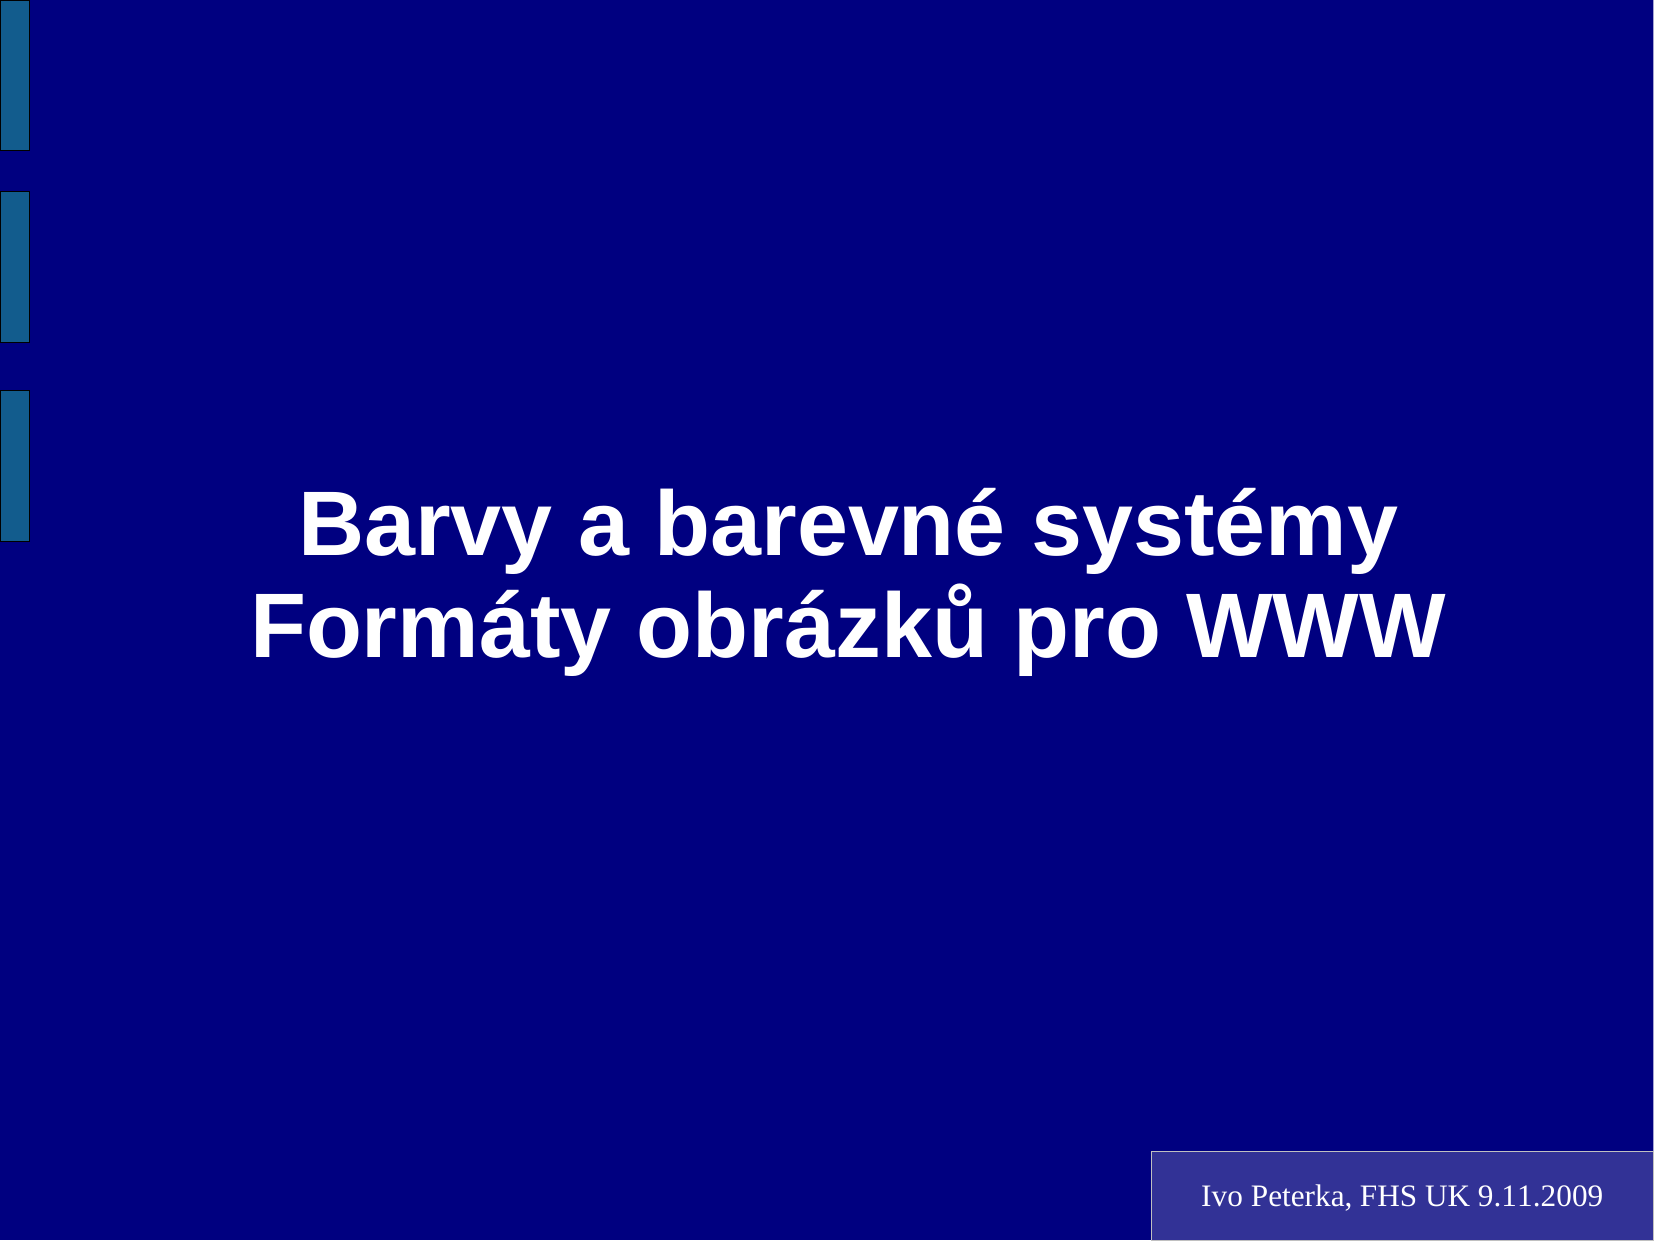

# Barvy a barevné systémy Formáty obrázků pro WWW